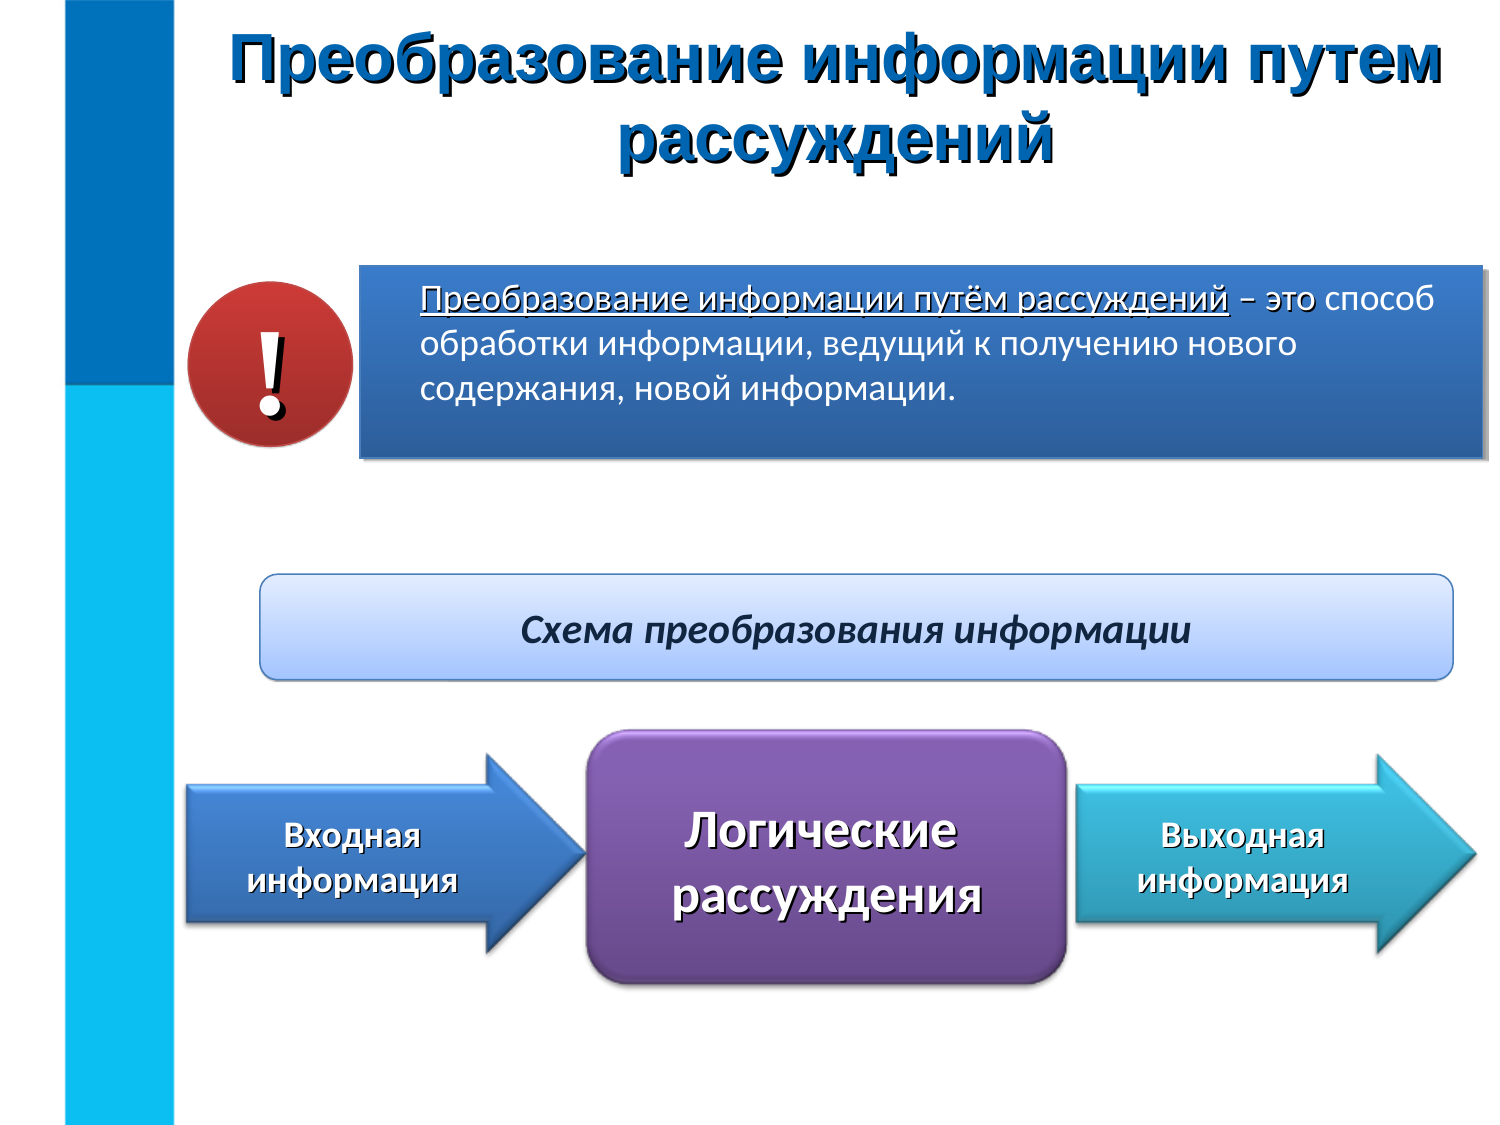

# Преобразование информации путем рассуждений
Преобразование информации путём рассуждений – это способ обработки информации, ведущий к получению нового содержания, новой информации.
!
Схема преобразования информации
Логические
рассуждения
Входная информация
Выходная информация